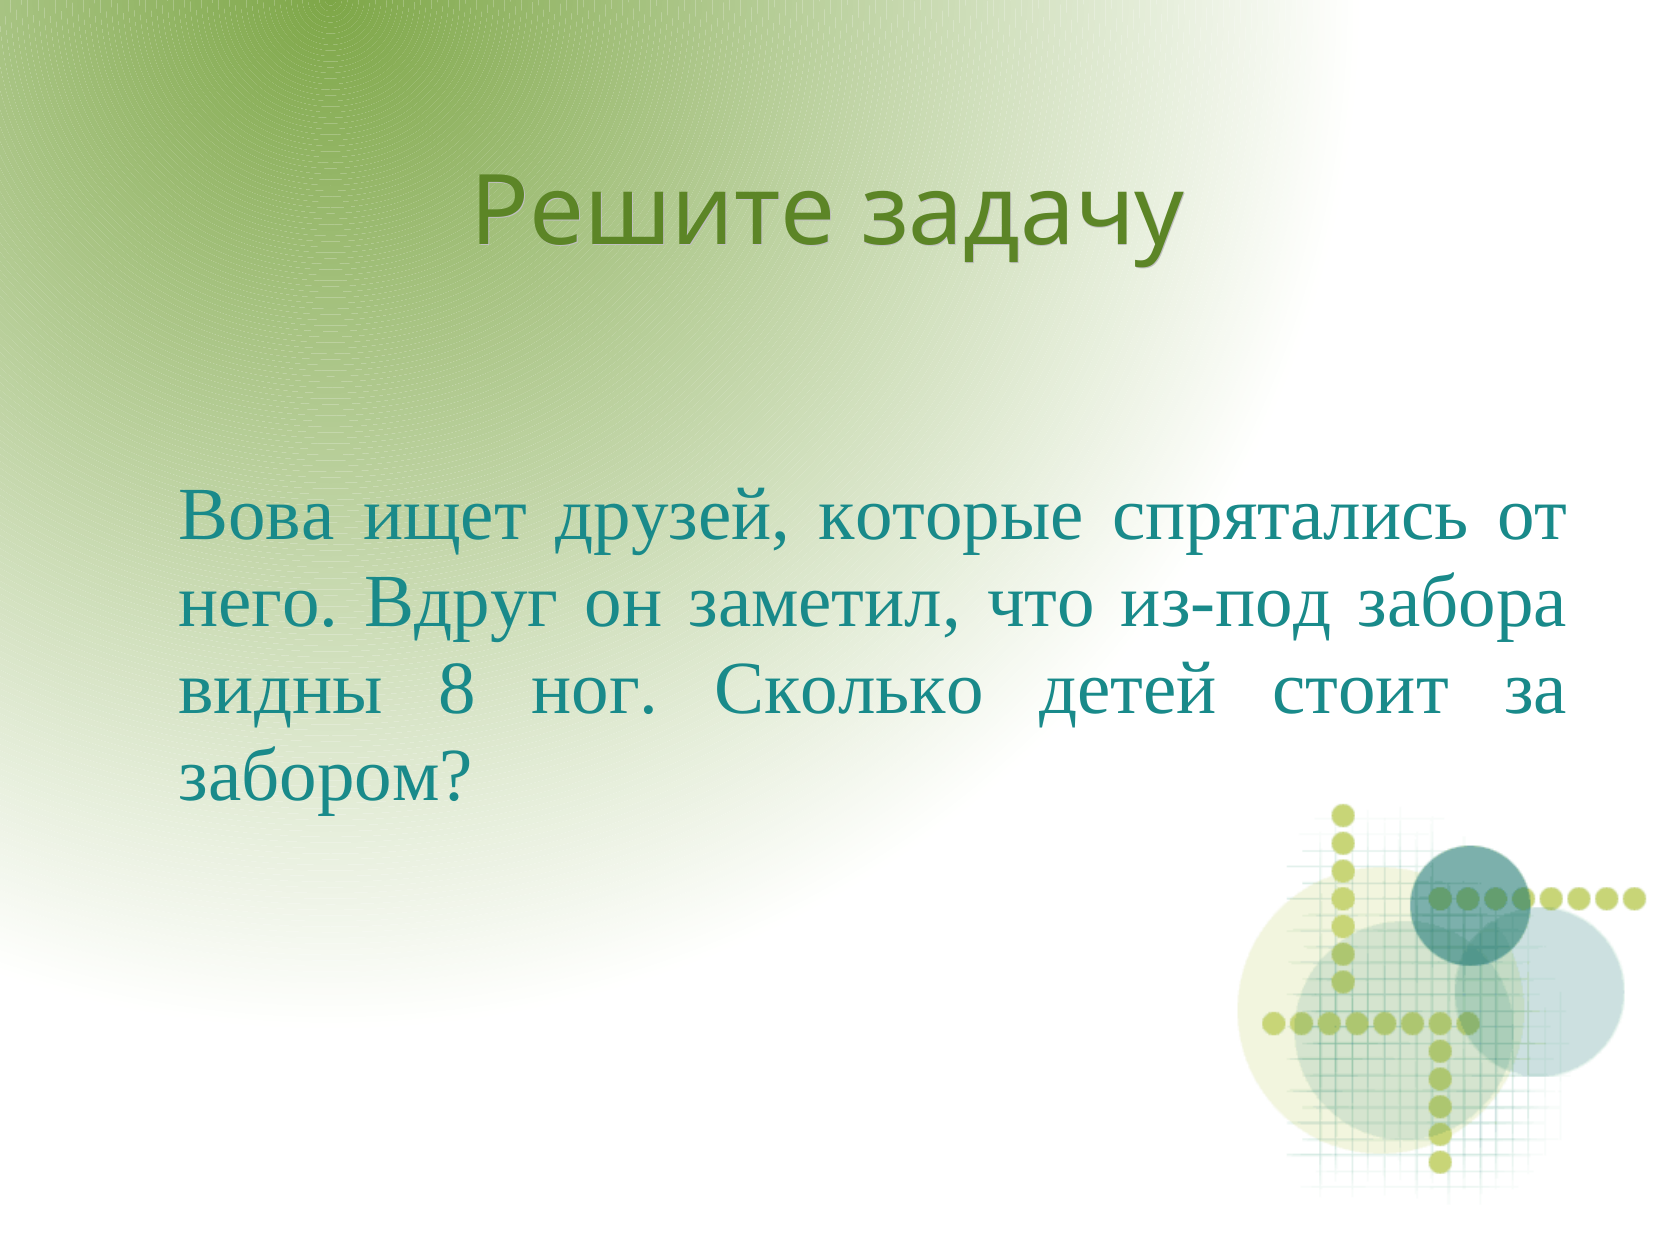

# Решите задачу
Вова ищет друзей, которые спрятались от него. Вдруг он заметил, что из-под забора видны 8 ног. Сколько детей стоит за забором?